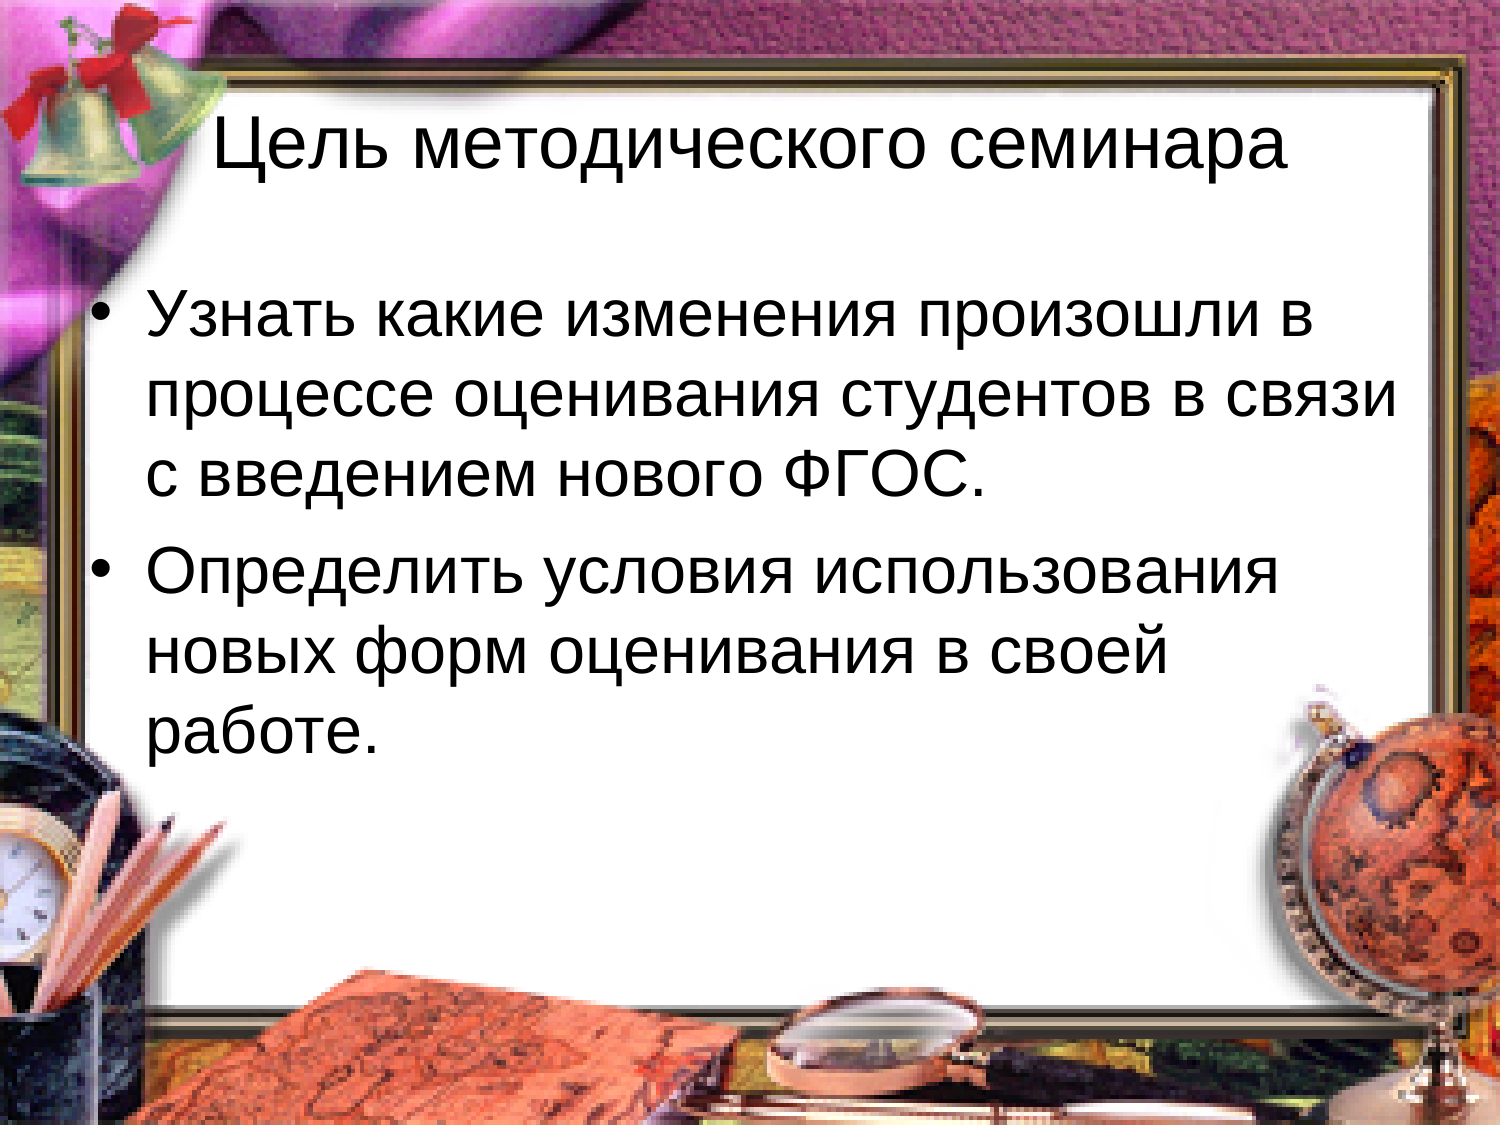

Цель методического семинара
Узнать какие изменения произошли в процессе оценивания студентов в связи с введением нового ФГОС.
Определить условия использования новых форм оценивания в своей работе.